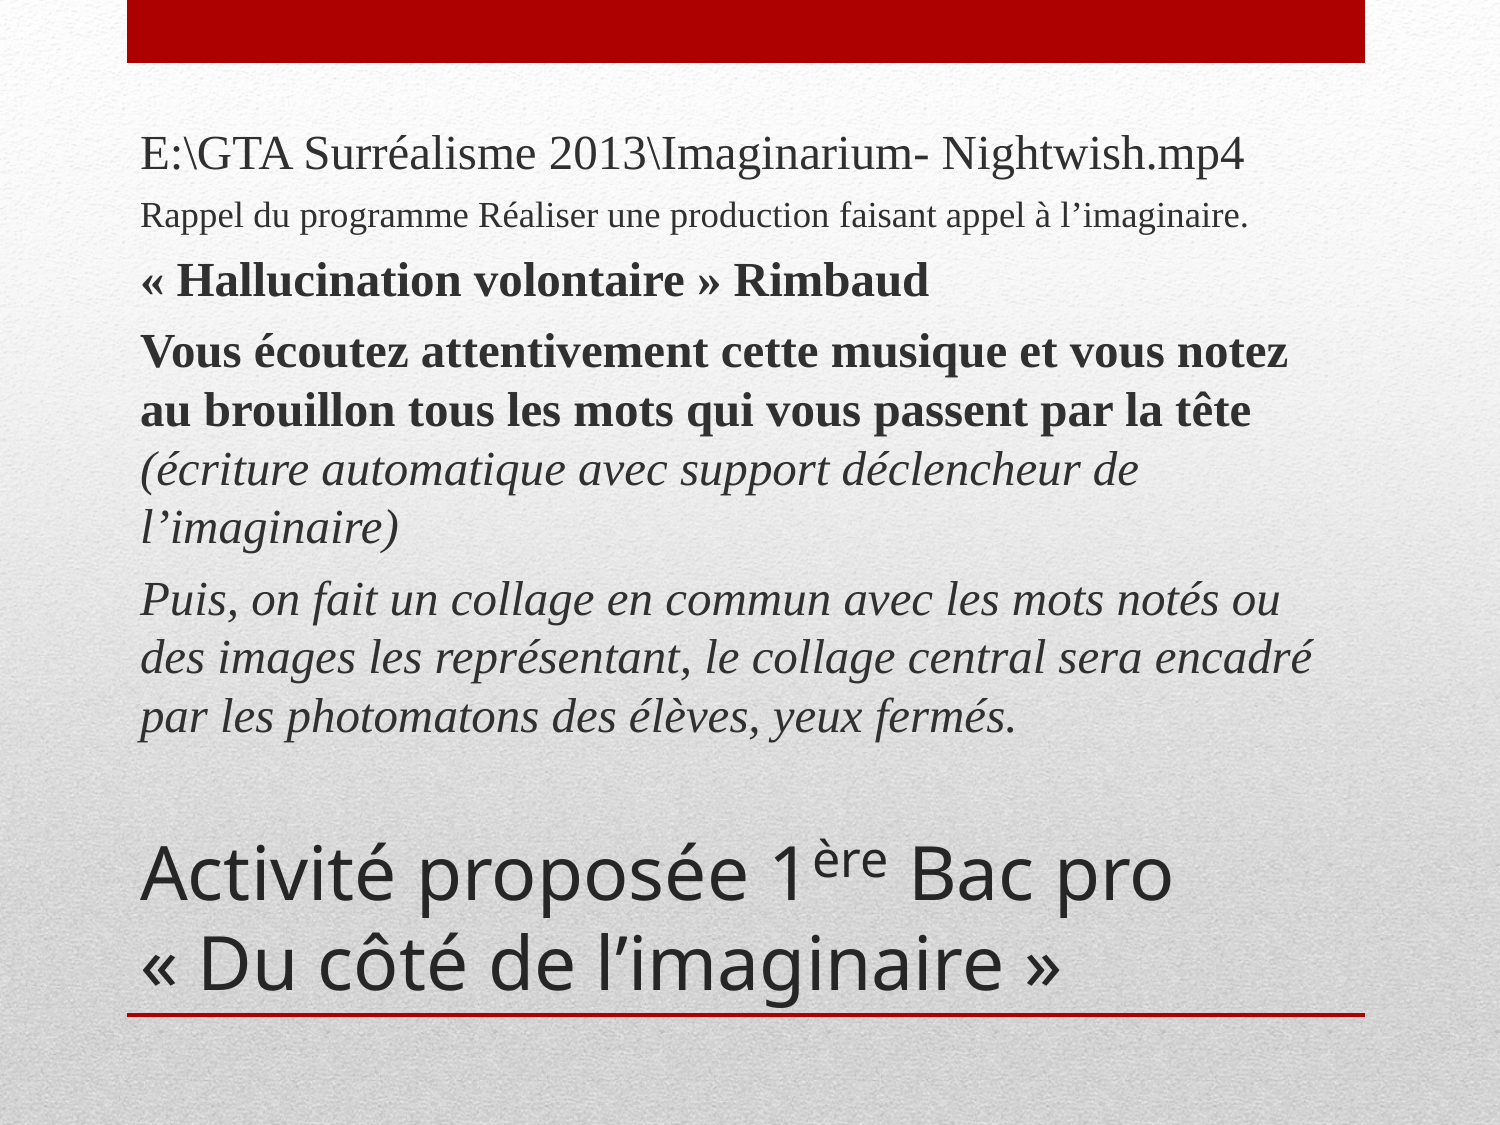

E:\GTA Surréalisme 2013\Imaginarium- Nightwish.mp4
Rappel du programme Réaliser une production faisant appel à l’imaginaire.
« Hallucination volontaire » Rimbaud
Vous écoutez attentivement cette musique et vous notez au brouillon tous les mots qui vous passent par la tête (écriture automatique avec support déclencheur de l’imaginaire)
Puis, on fait un collage en commun avec les mots notés ou des images les représentant, le collage central sera encadré par les photomatons des élèves, yeux fermés.
# Activité proposée 1ère Bac pro « Du côté de l’imaginaire »